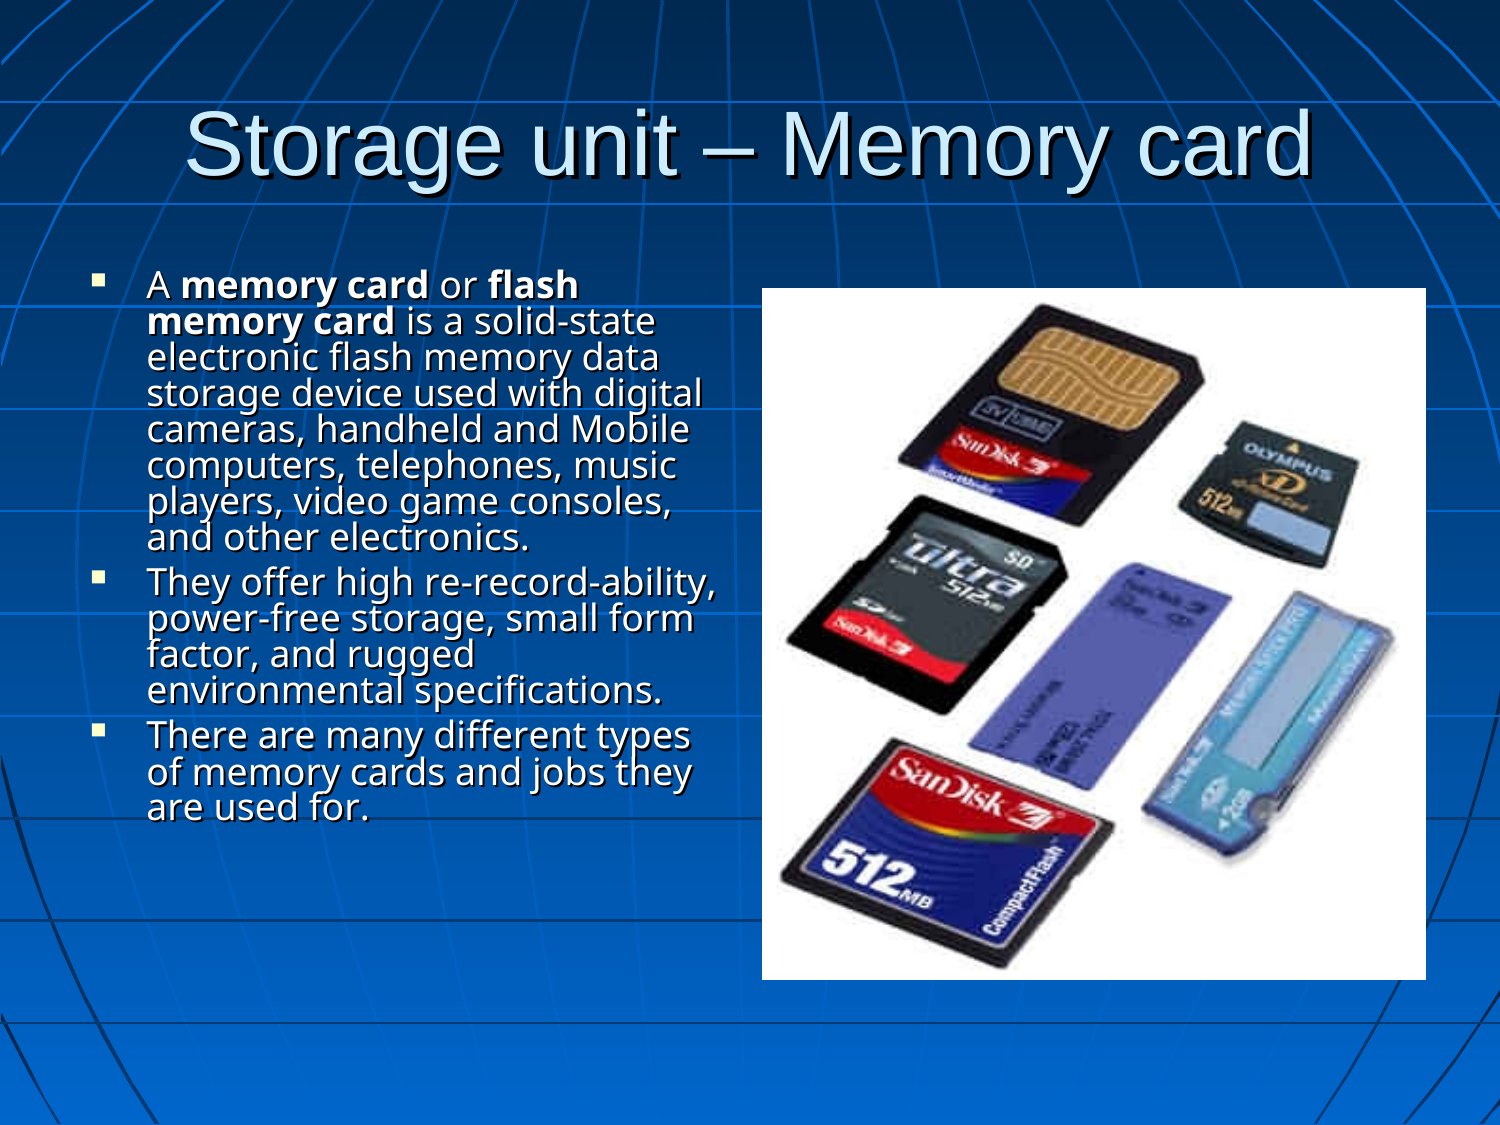

# Storage unit – Memory card
A memory card or flash memory card is a solid-state electronic flash memory data storage device used with digital cameras, handheld and Mobile computers, telephones, music players, video game consoles, and other electronics.
They offer high re-record-ability, power-free storage, small form factor, and rugged environmental specifications.
There are many different types of memory cards and jobs they are used for.